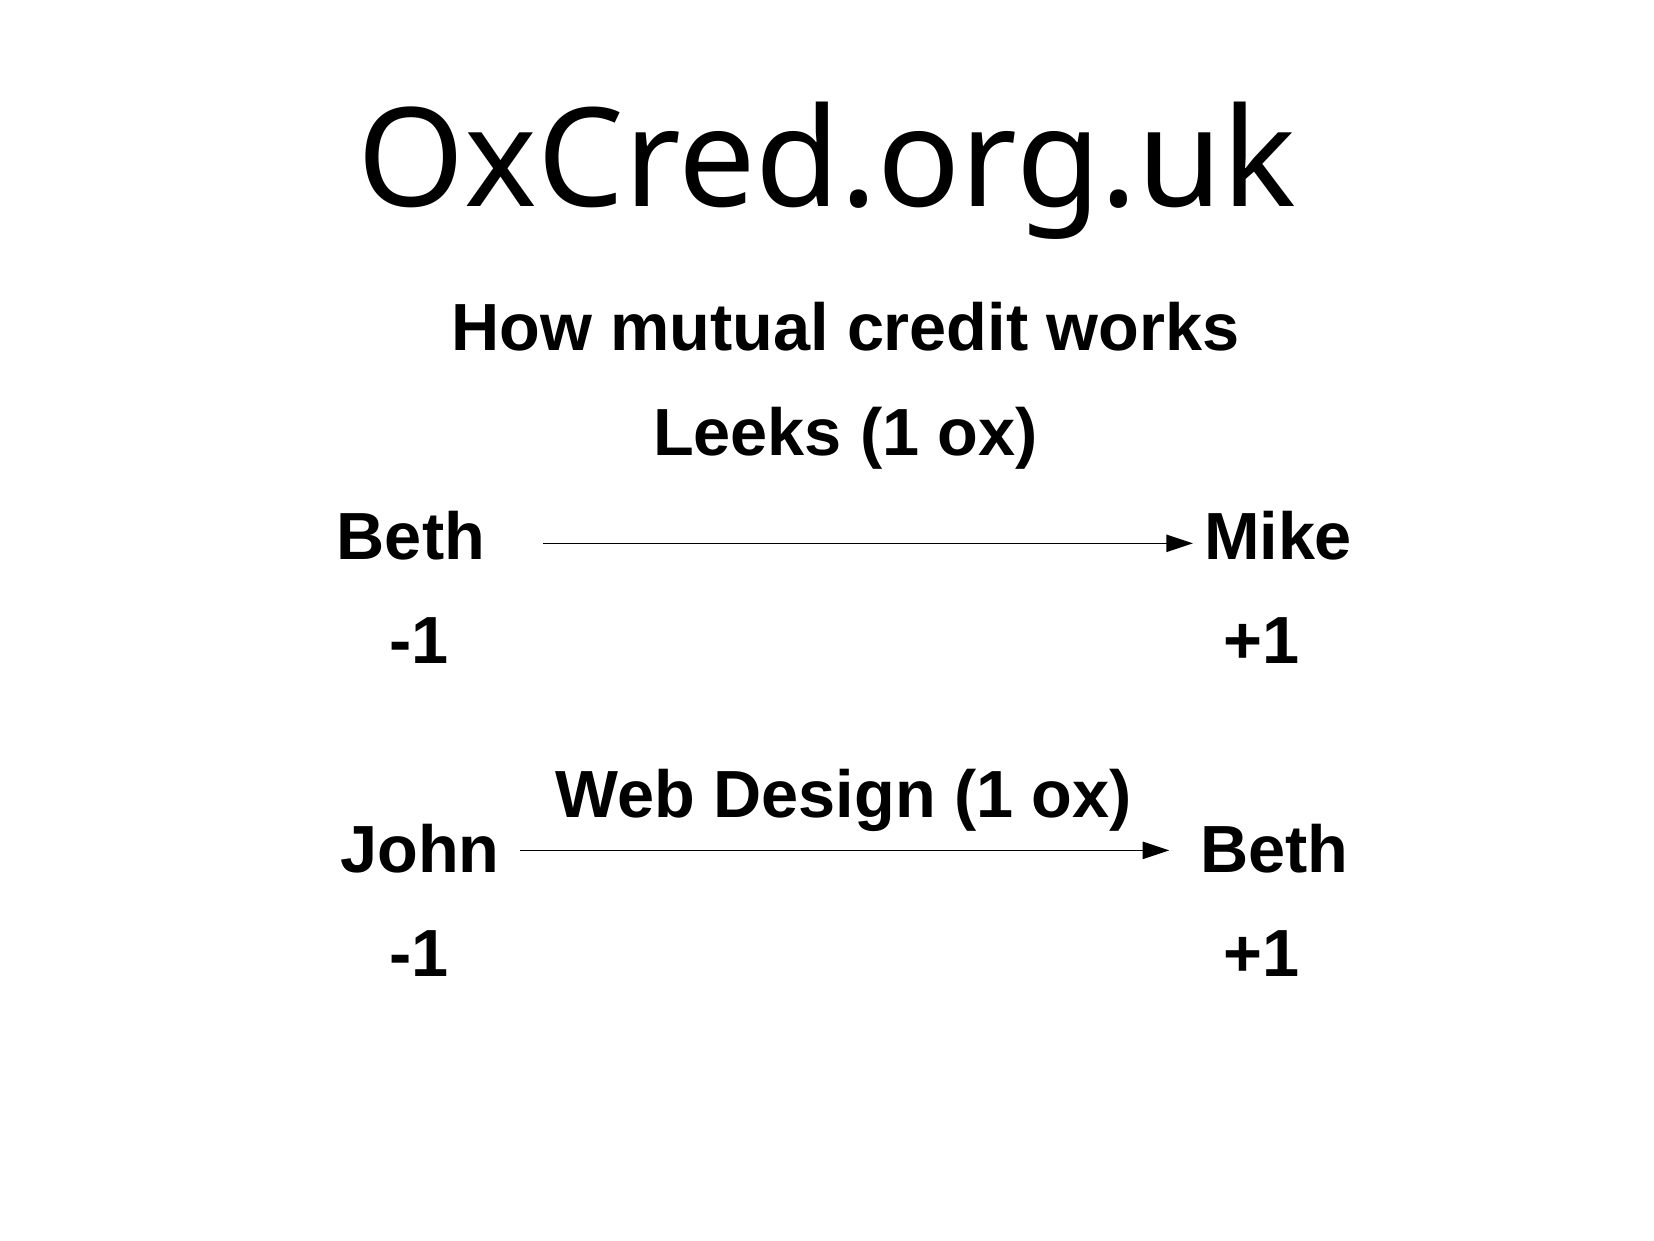

# OxCred.org.uk
How mutual credit works
Leeks (1 ox)
Beth Mike
-1 +1
John Beth
-1 +1
Web Design (1 ox)